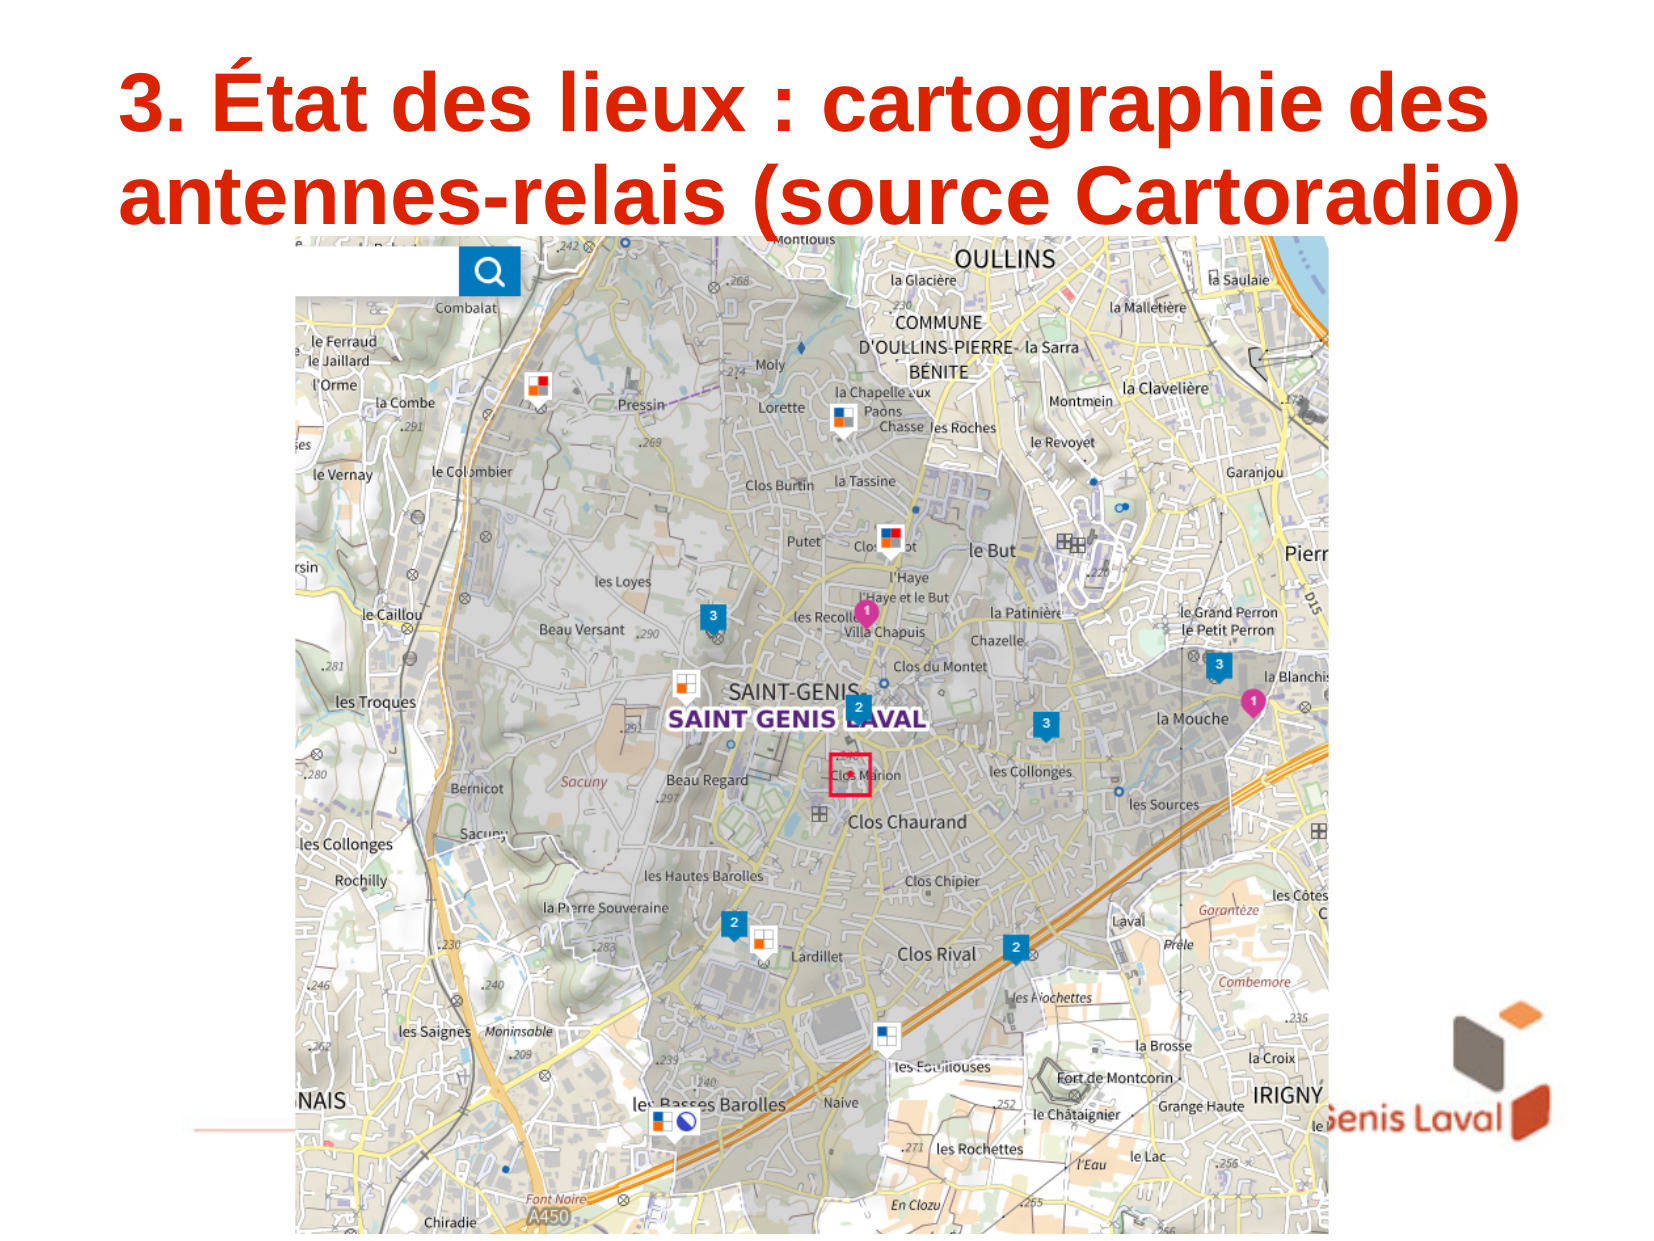

3. État des lieux : cartographie des antennes-relais (source Cartoradio)